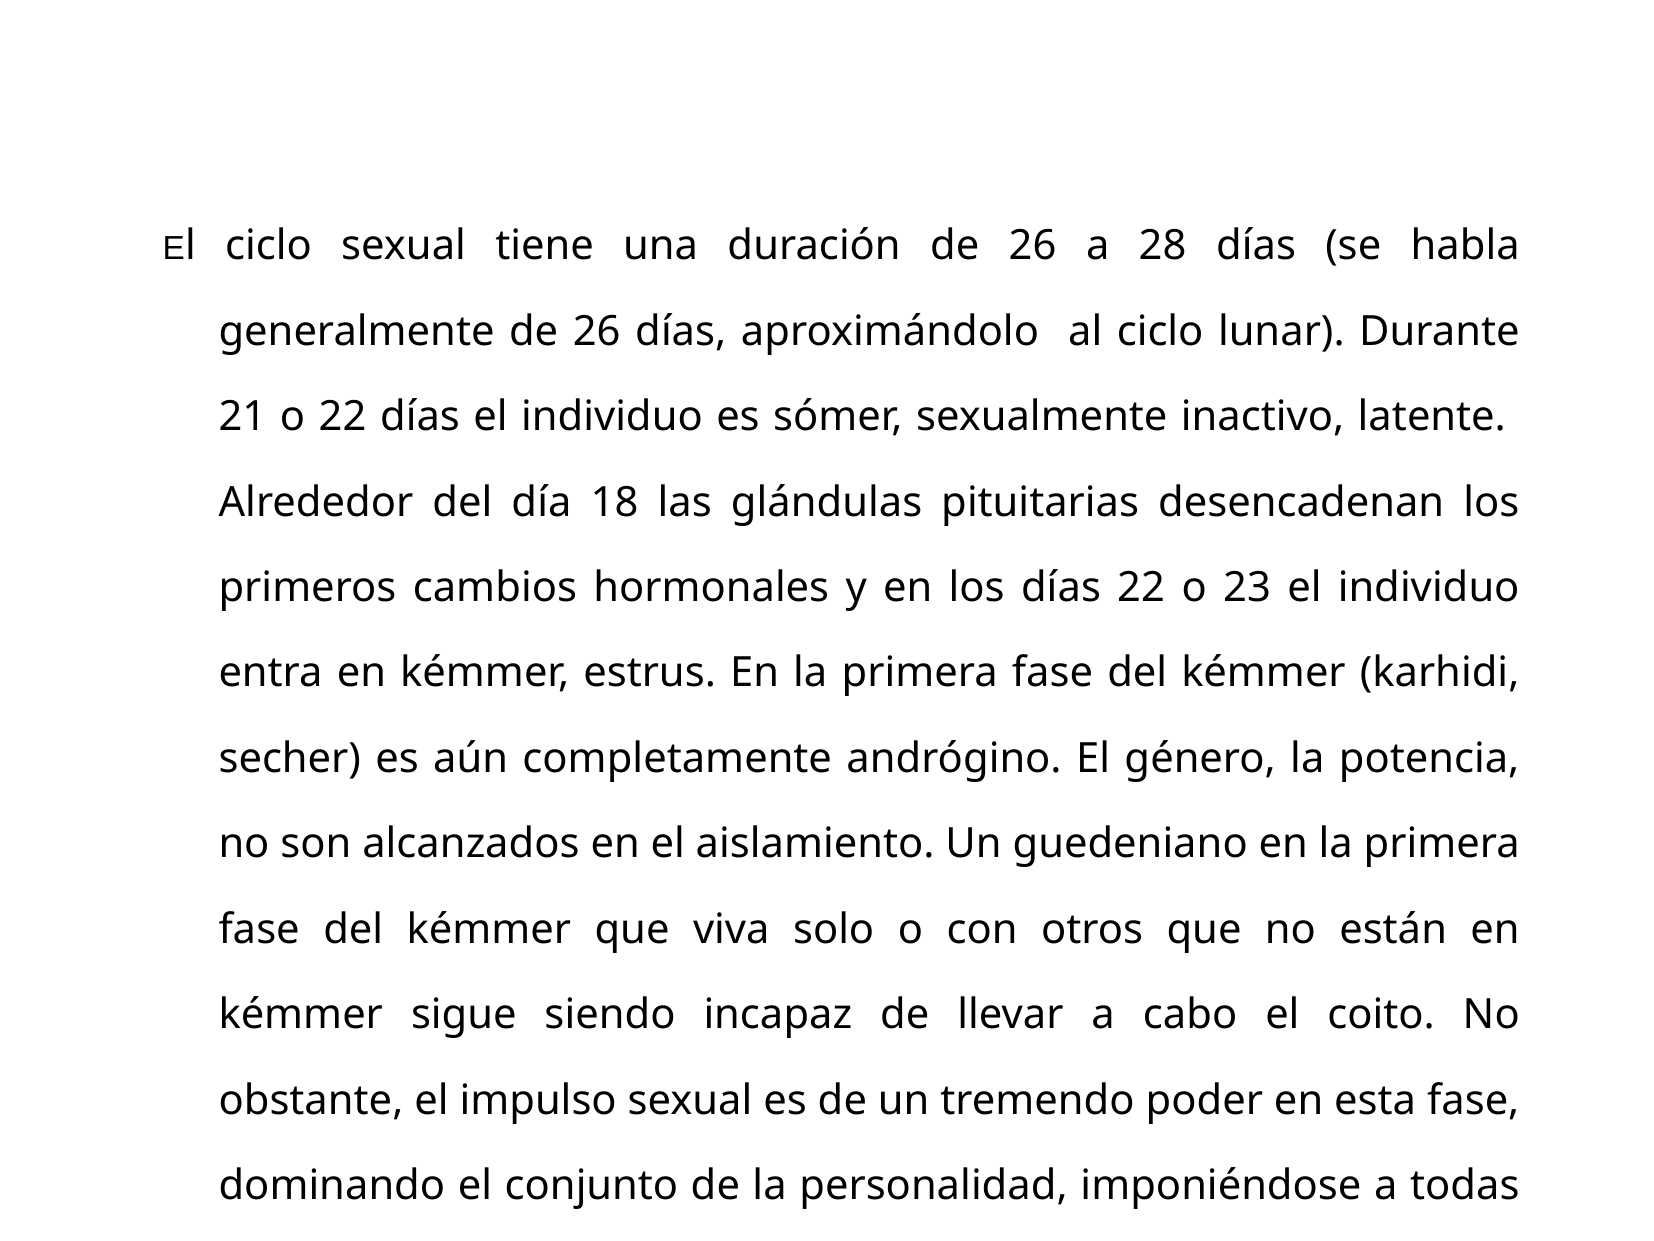

El ciclo sexual tiene una duración de 26 a 28 días (se habla generalmente de 26 días, aproximándolo al ciclo lunar). Durante 21 o 22 días el individuo es sómer, sexualmente inactivo, latente. Alrededor del día 18 las glándulas pituitarias desencadenan los primeros cambios hormonales y en los días 22 o 23 el individuo entra en kémmer, estrus. En la primera fase del kémmer (karhidi, secher) es aún completamente andrógino. El género, la potencia, no son alcanzados en el aislamiento. Un guedeniano en la primera fase del kémmer que viva solo o con otros que no están en kémmer sigue siendo incapaz de llevar a cabo el coito. No obstante, el impulso sexual es de un tremendo poder en esta fase, dominando el conjunto de la personalidad, imponiéndose a todas las otras necesidades instintivas.